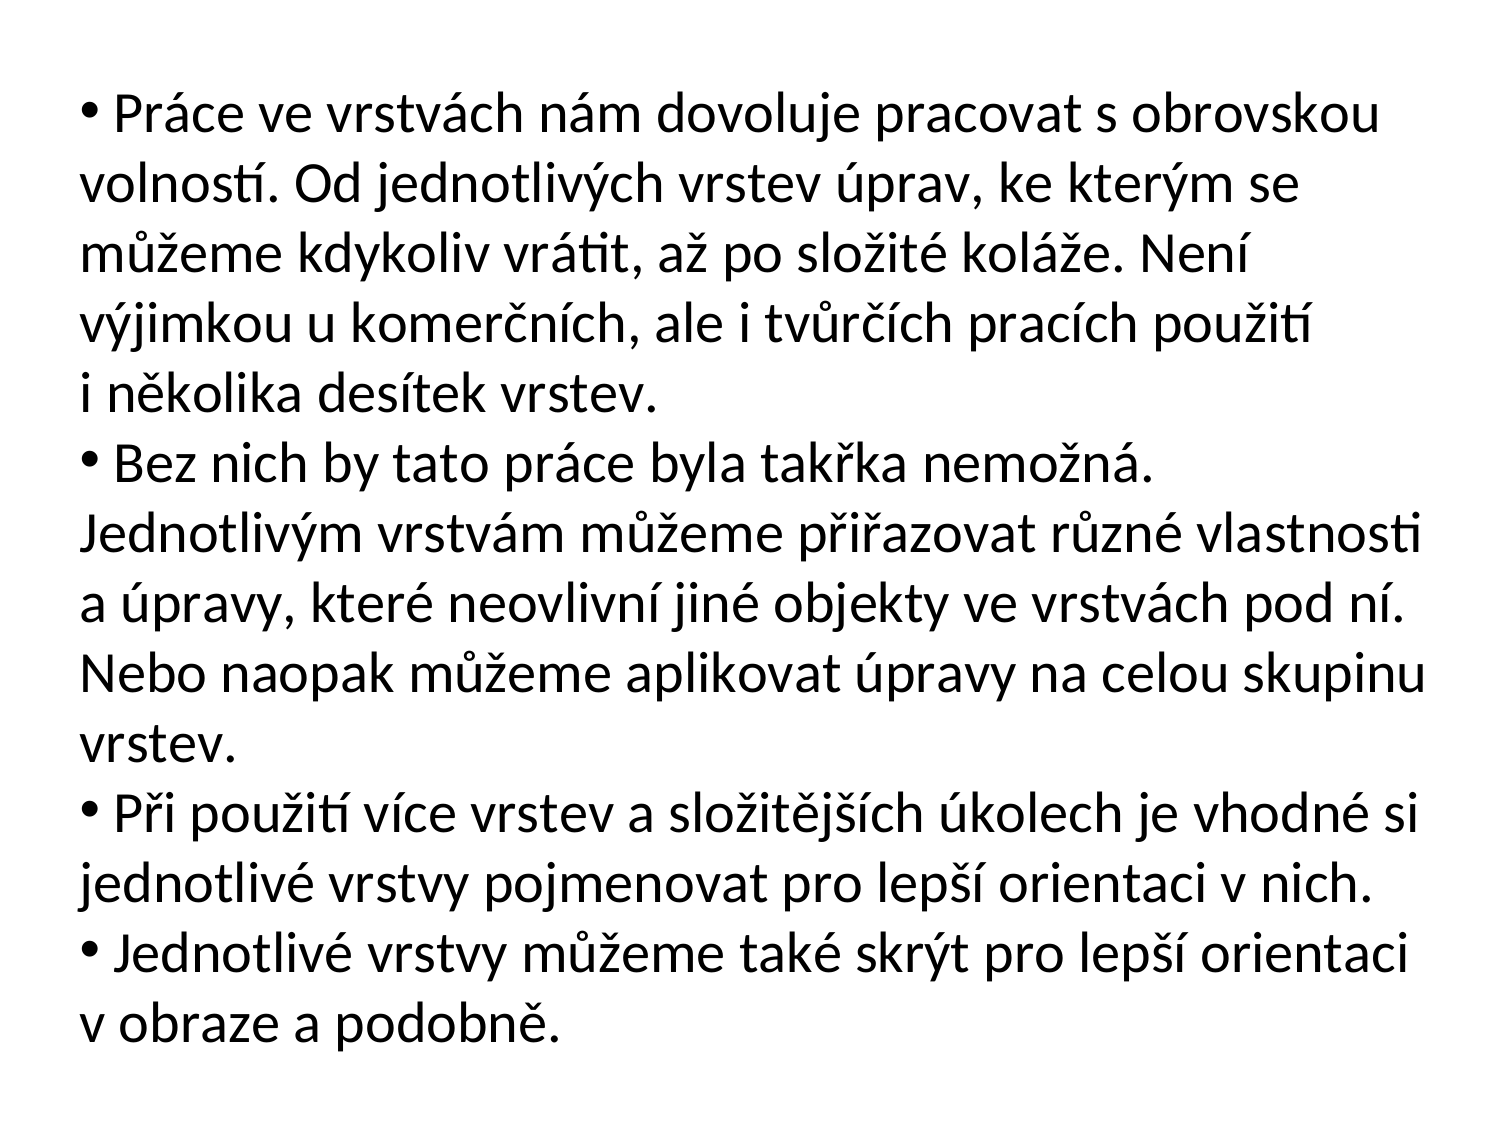

Práce ve vrstvách nám dovoluje pracovat s obrovskou volností. Od jednotlivých vrstev úprav, ke kterým se můžeme kdykoliv vrátit, až po složité koláže. Není výjimkou u komerčních, ale i tvůrčích pracích použití
i několika desítek vrstev.
 Bez nich by tato práce byla takřka nemožná. Jednotlivým vrstvám můžeme přiřazovat různé vlastnosti a úpravy, které neovlivní jiné objekty ve vrstvách pod ní. Nebo naopak můžeme aplikovat úpravy na celou skupinu vrstev.
 Při použití více vrstev a složitějších úkolech je vhodné si jednotlivé vrstvy pojmenovat pro lepší orientaci v nich.
 Jednotlivé vrstvy můžeme také skrýt pro lepší orientaci v obraze a podobně.